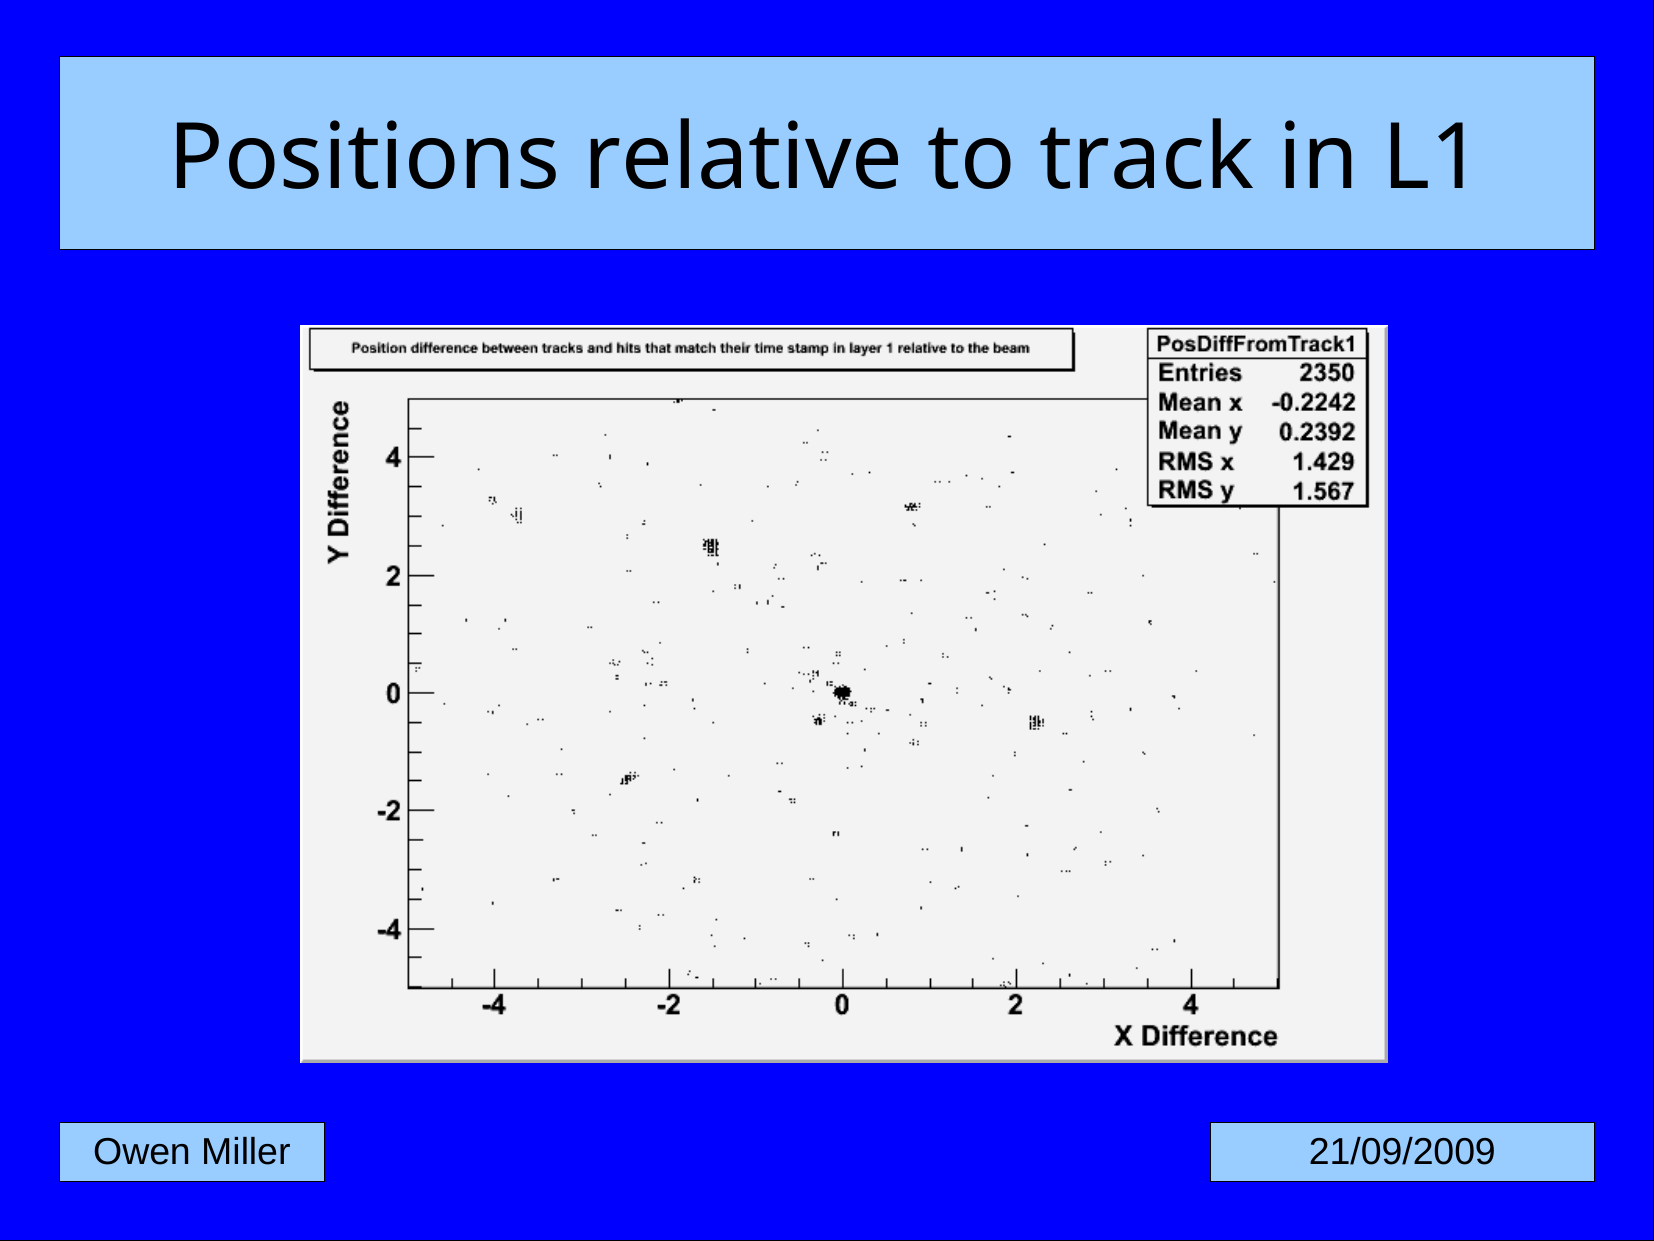

# Positions relative to track in L1
Owen Miller
21/09/2009